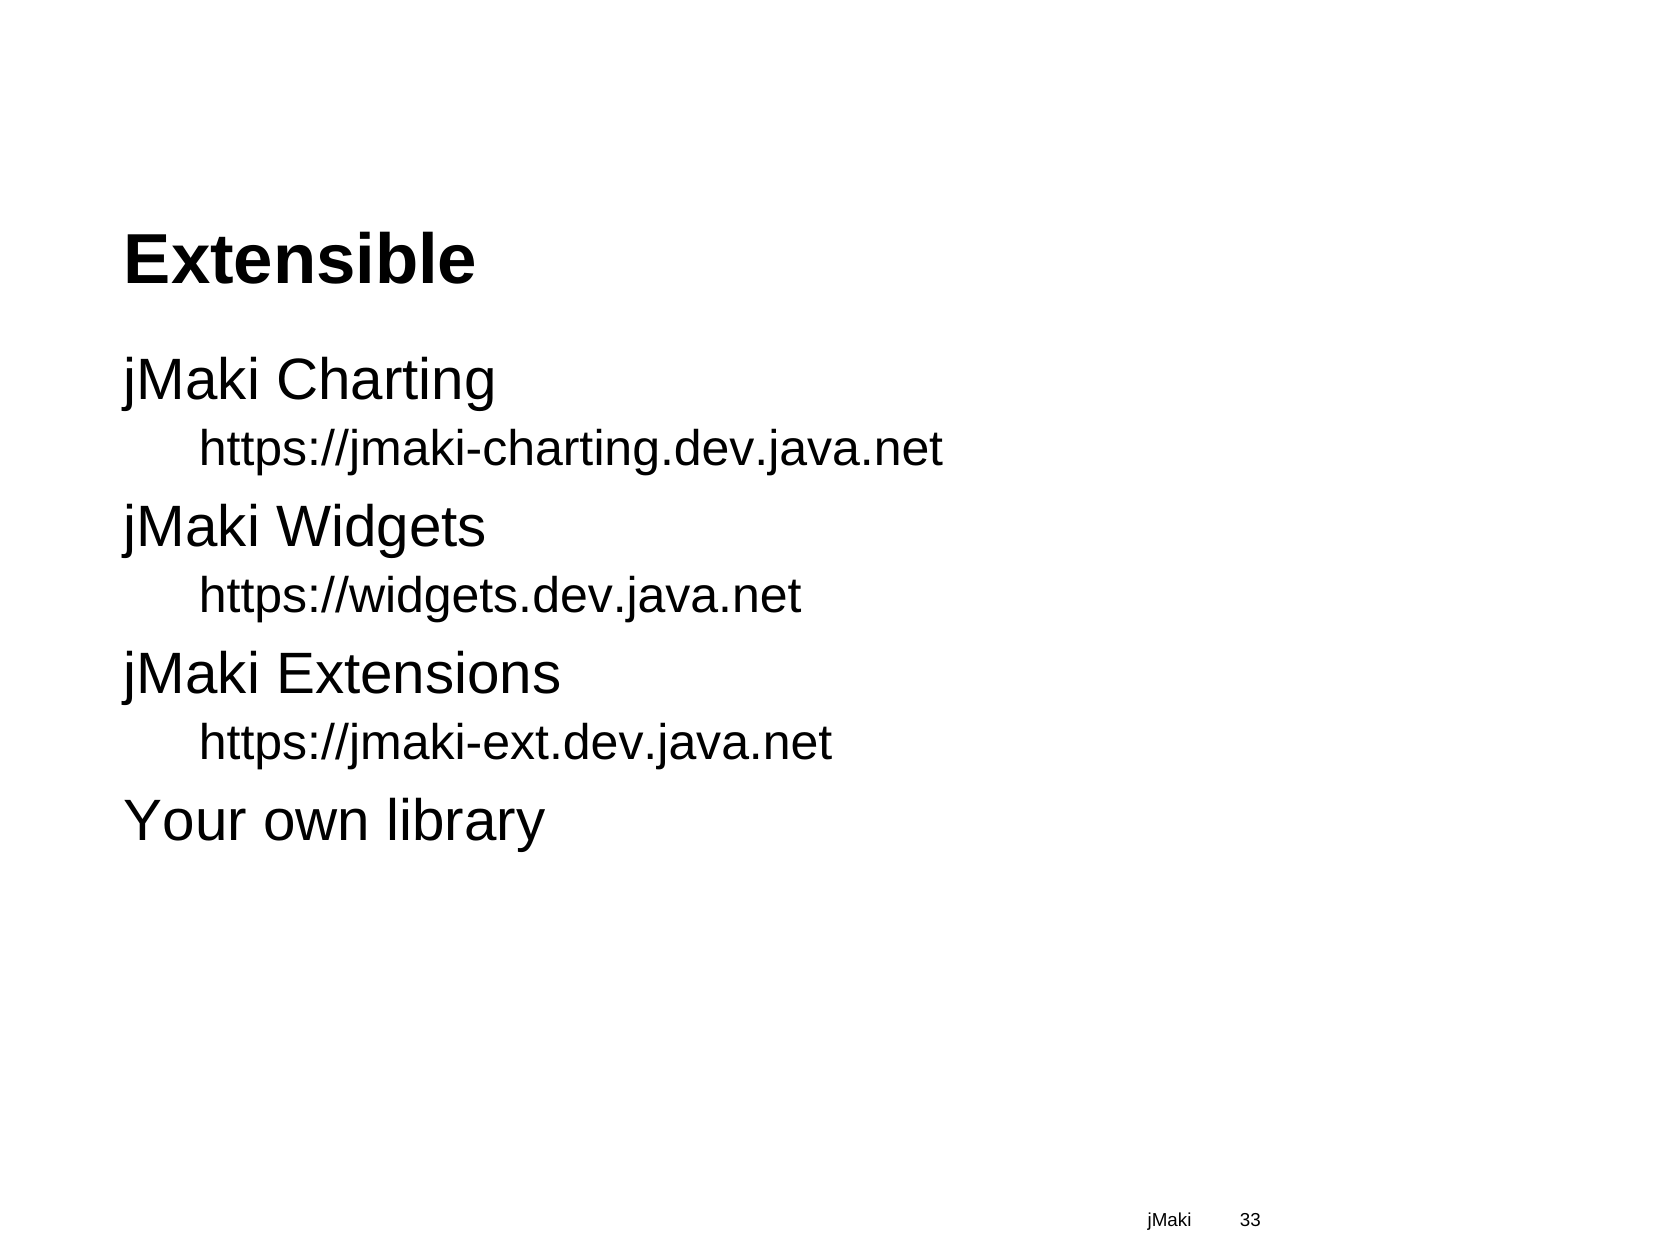

# Extensible
jMaki Charting
https://jmaki-charting.dev.java.net
jMaki Widgets
https://widgets.dev.java.net
jMaki Extensions
https://jmaki-ext.dev.java.net
Your own library